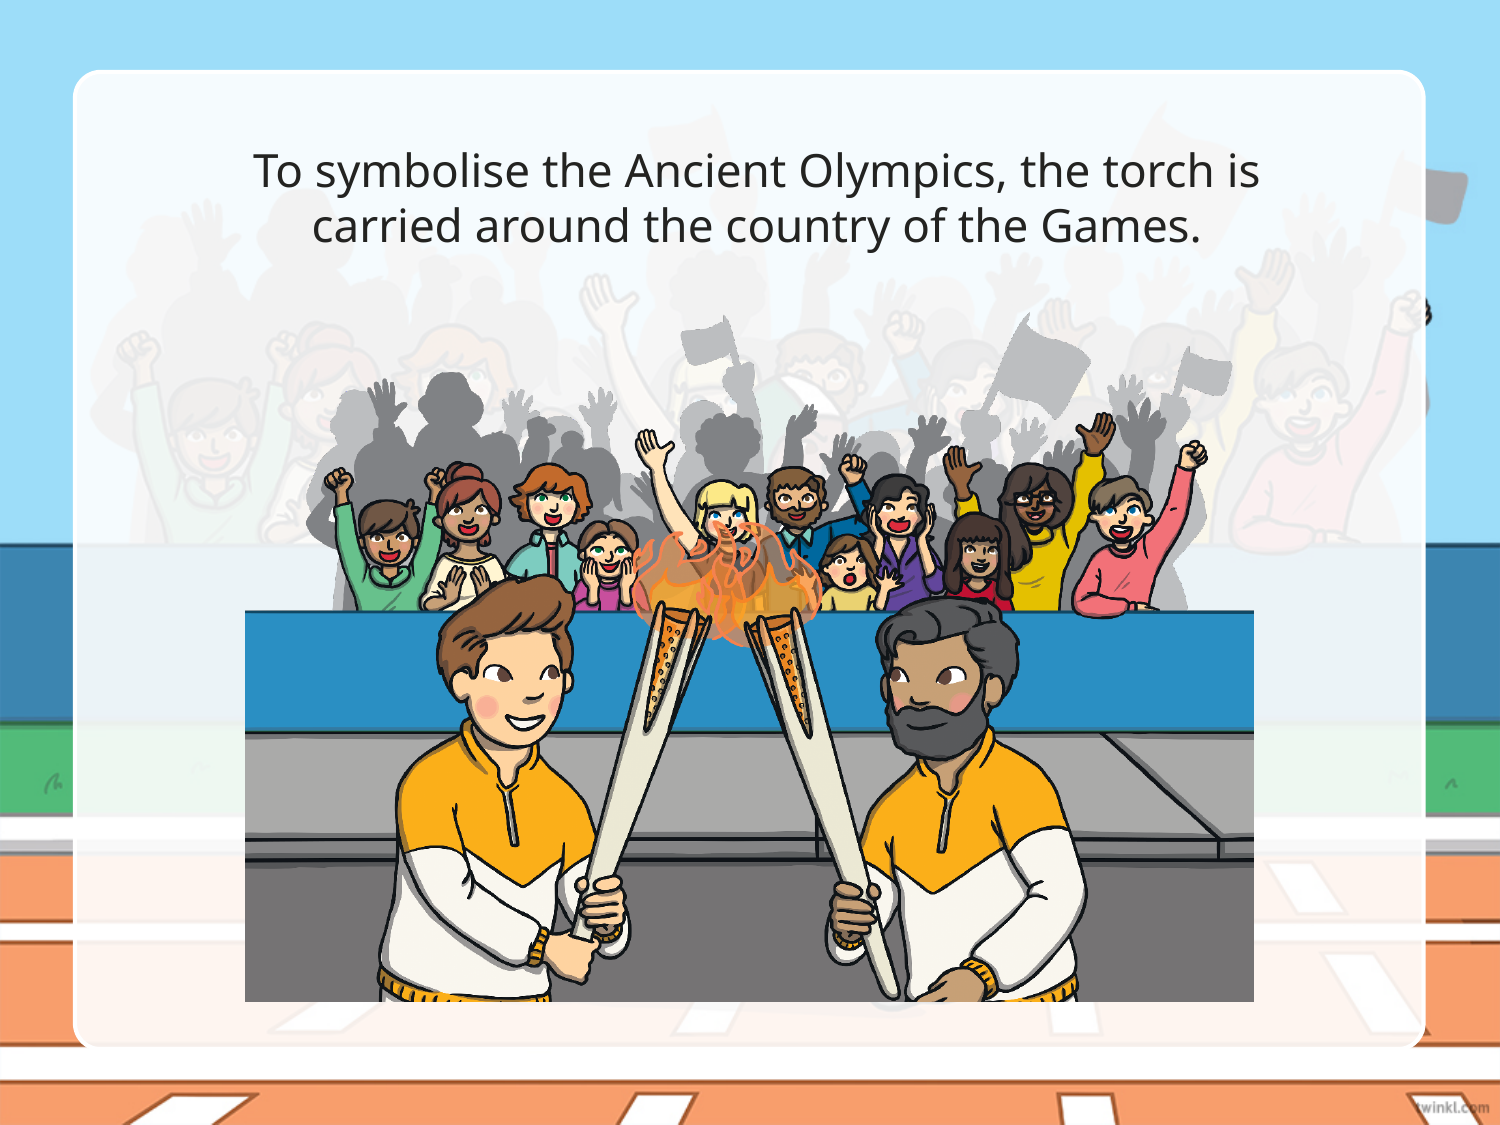

#
To symbolise the Ancient Olympics, the torch is carried around the country of the Games.